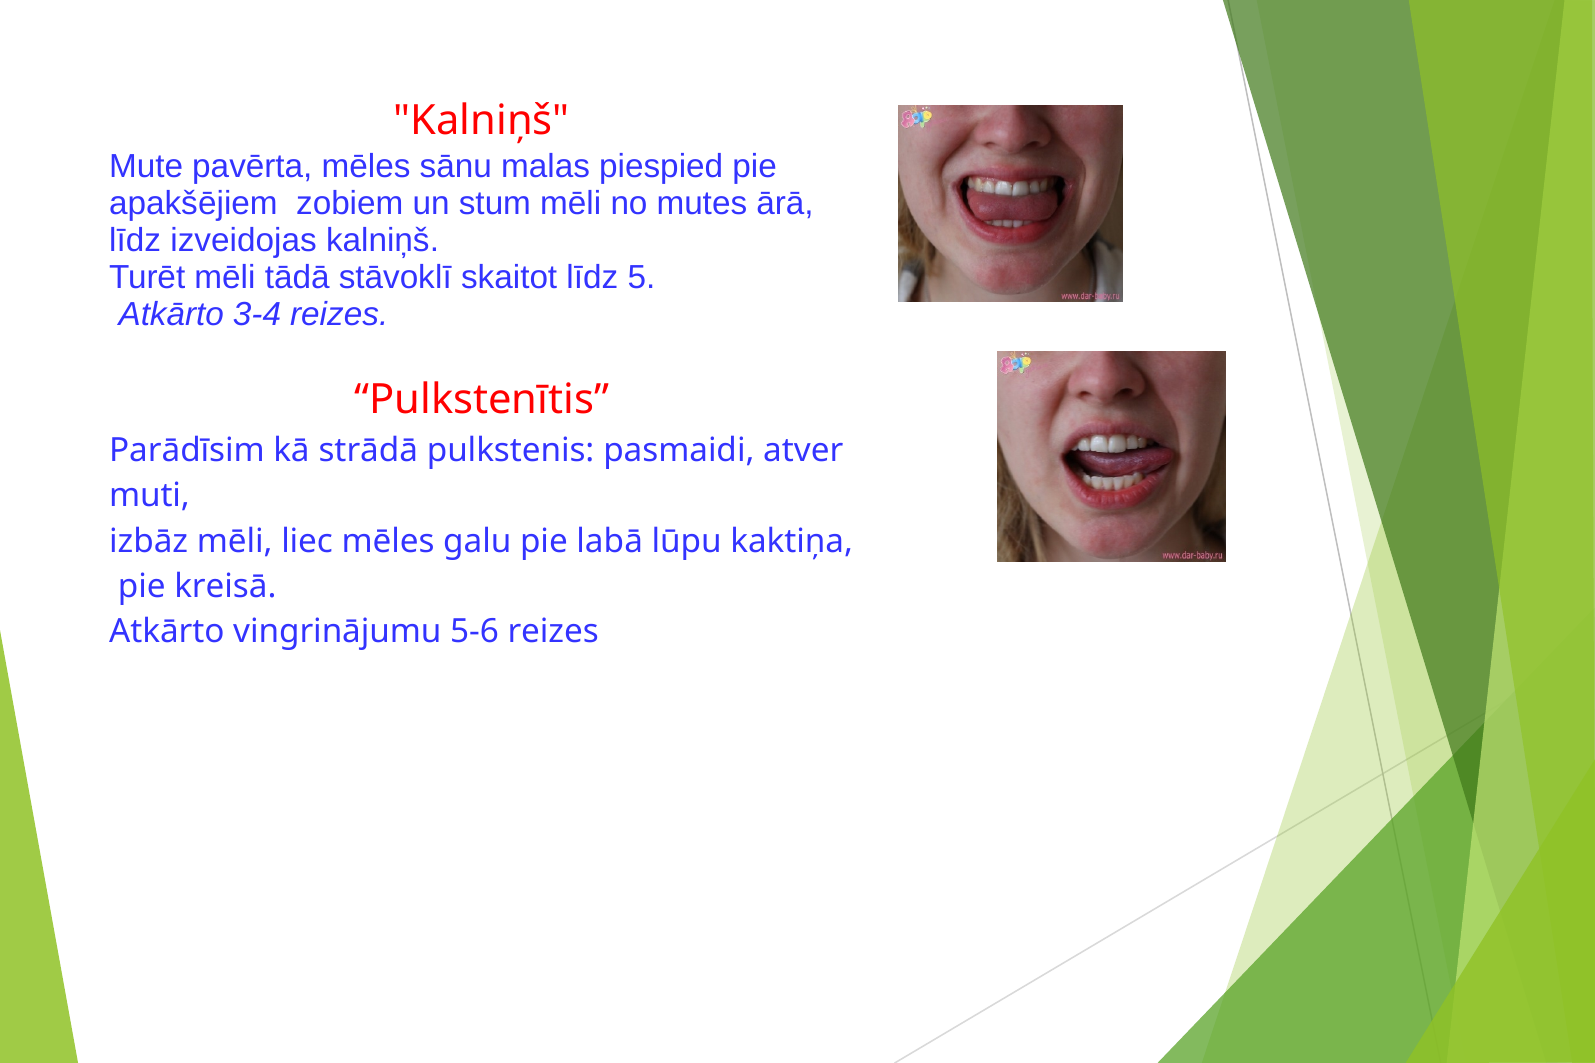

"Kalniņš"
Mute pavērta, mēles sānu malas piespied pie
apakšējiem zobiem un stum mēli no mutes ārā,
līdz izveidojas kalniņš.
Turēt mēli tādā stāvoklī skaitot līdz 5.
 Atkārto 3-4 reizes.
“Pulkstenītis”
Parādīsim kā strādā pulkstenis: pasmaidi, atver muti,
izbāz mēli, liec mēles galu pie labā lūpu kaktiņa,
 pie kreisā.
Atkārto vingrinājumu 5-6 reizes